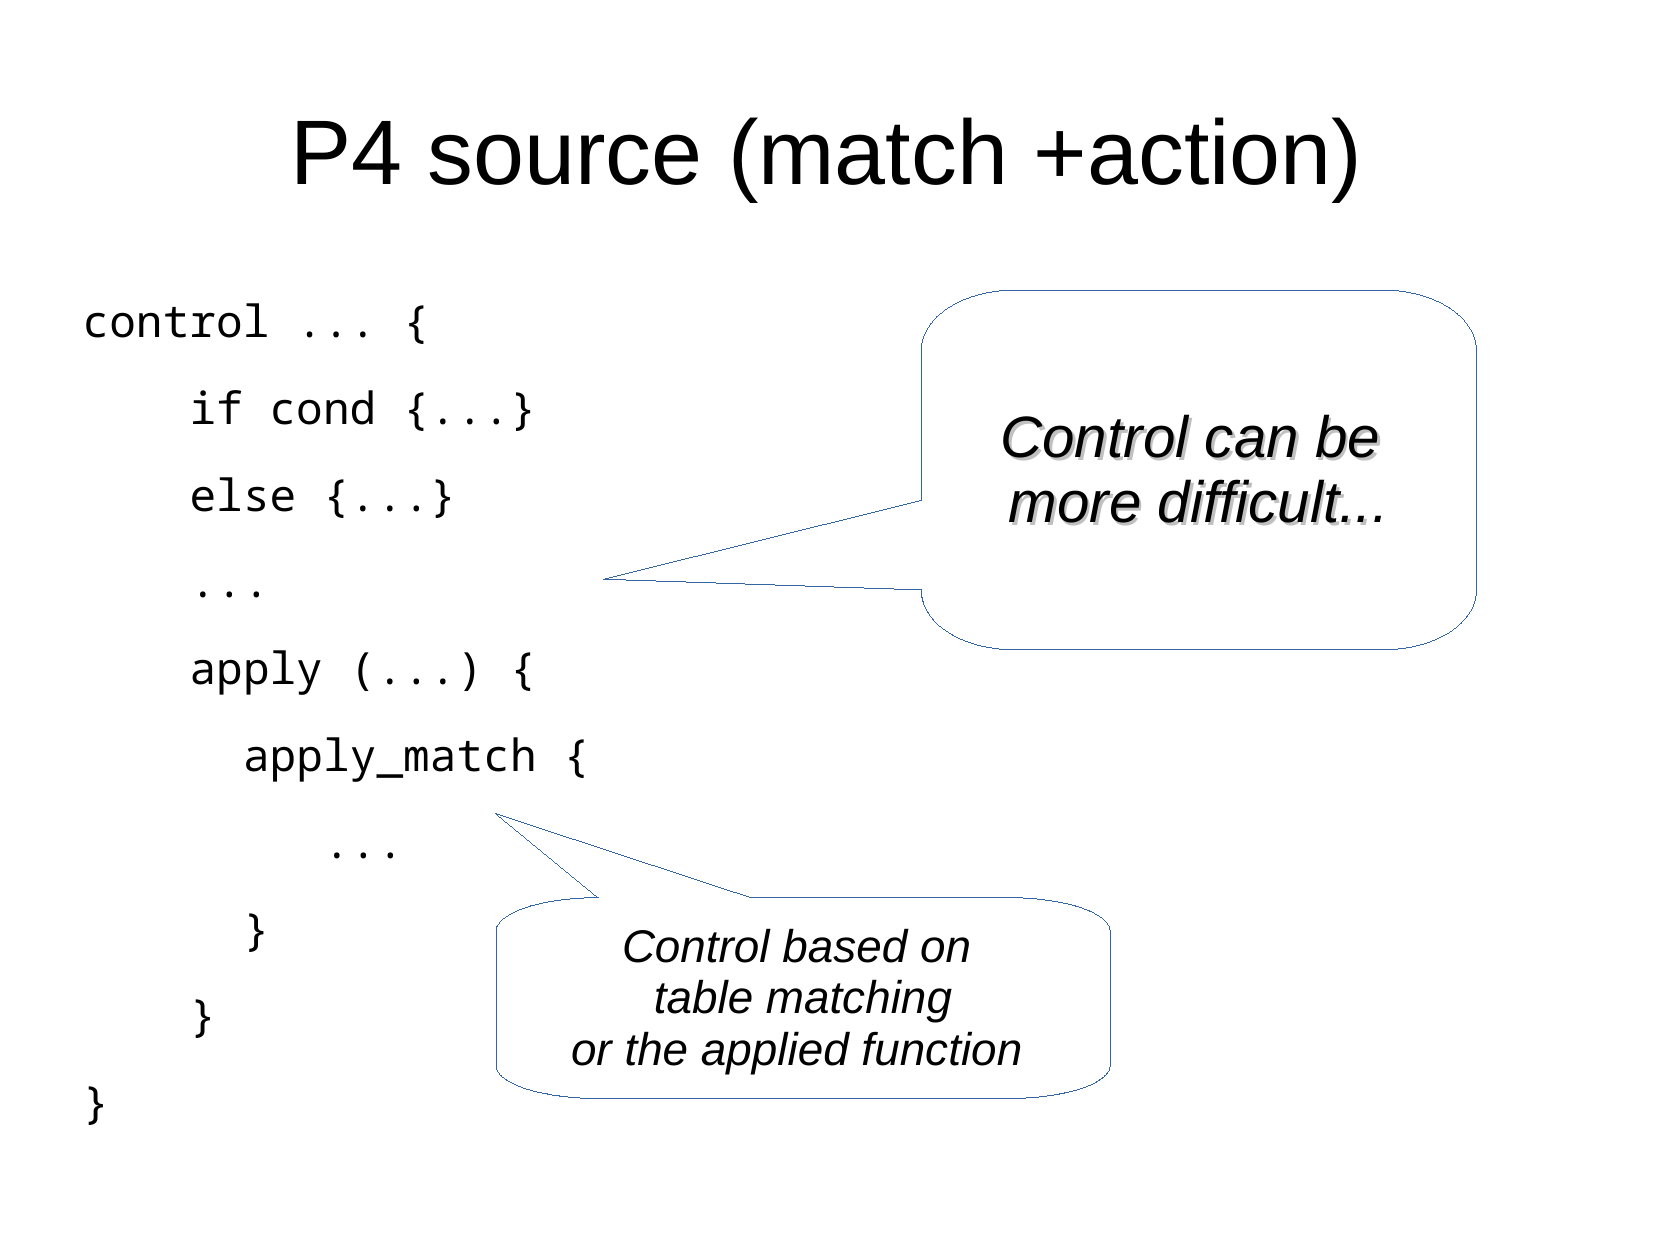

# P4 source (match +action)
control ... {
 if cond {...}
 else {...}
 ...
 apply (...) {
 apply_match {
 ...
 }
 }
}
Control can be
more difficult...
Control based on
table matching
or the applied function